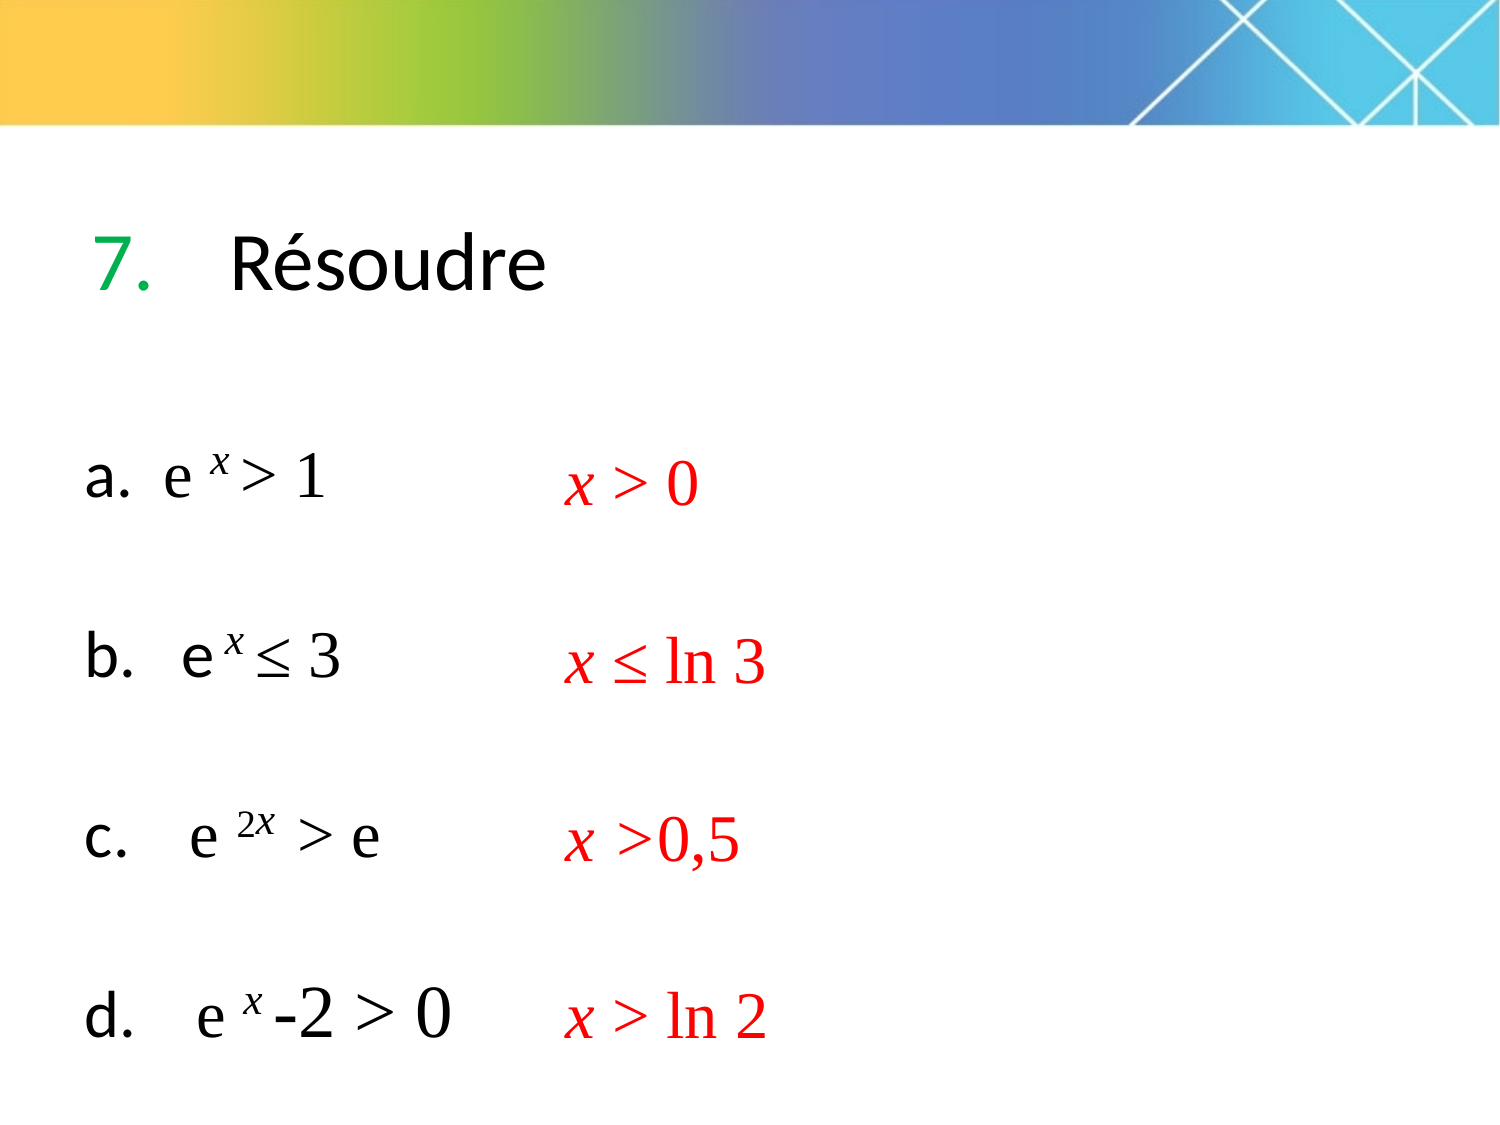

# Résoudre
a. e x > 1
b. e x ≤ 3
c. e 2x > e
d. e x -2 > 0
x > 0
x ≤ ln 3
x >0,5
x > ln 2